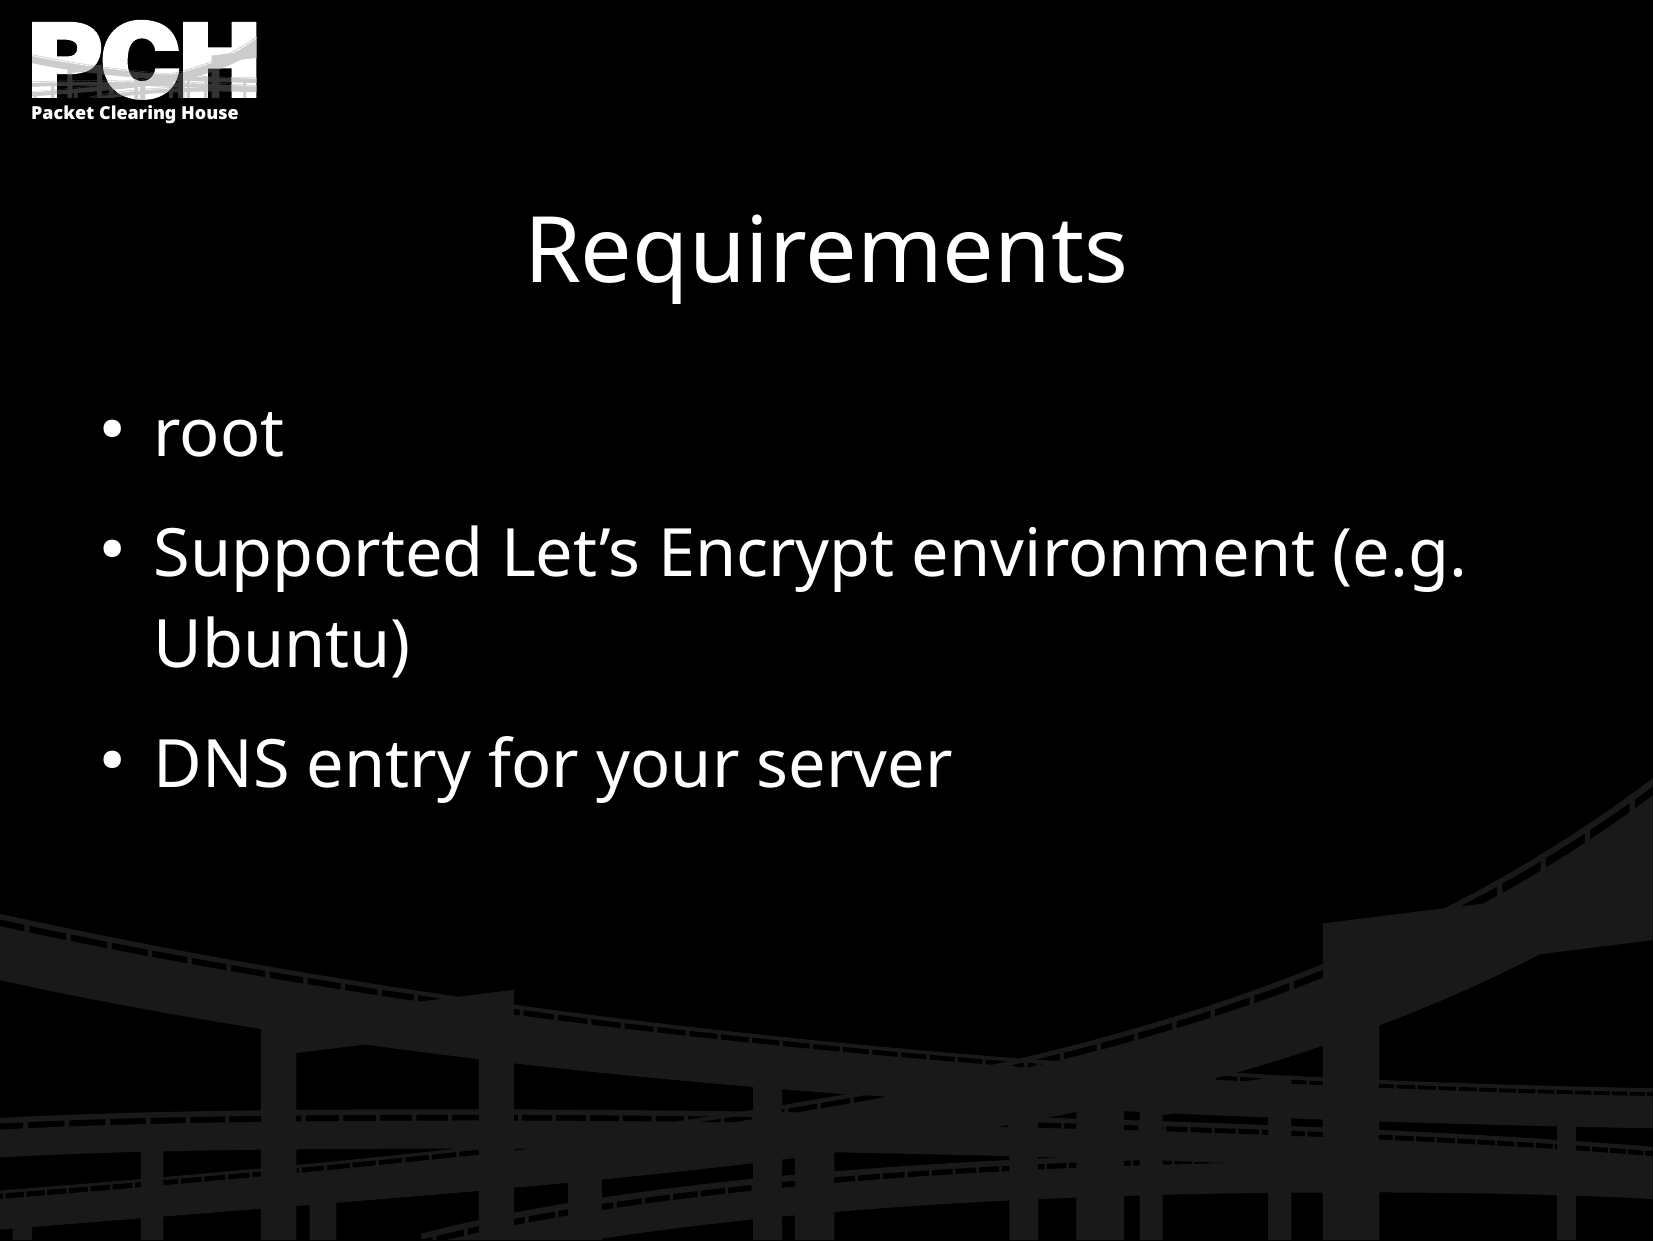

# Requirements
root
Supported Let’s Encrypt environment (e.g. Ubuntu)
DNS entry for your server